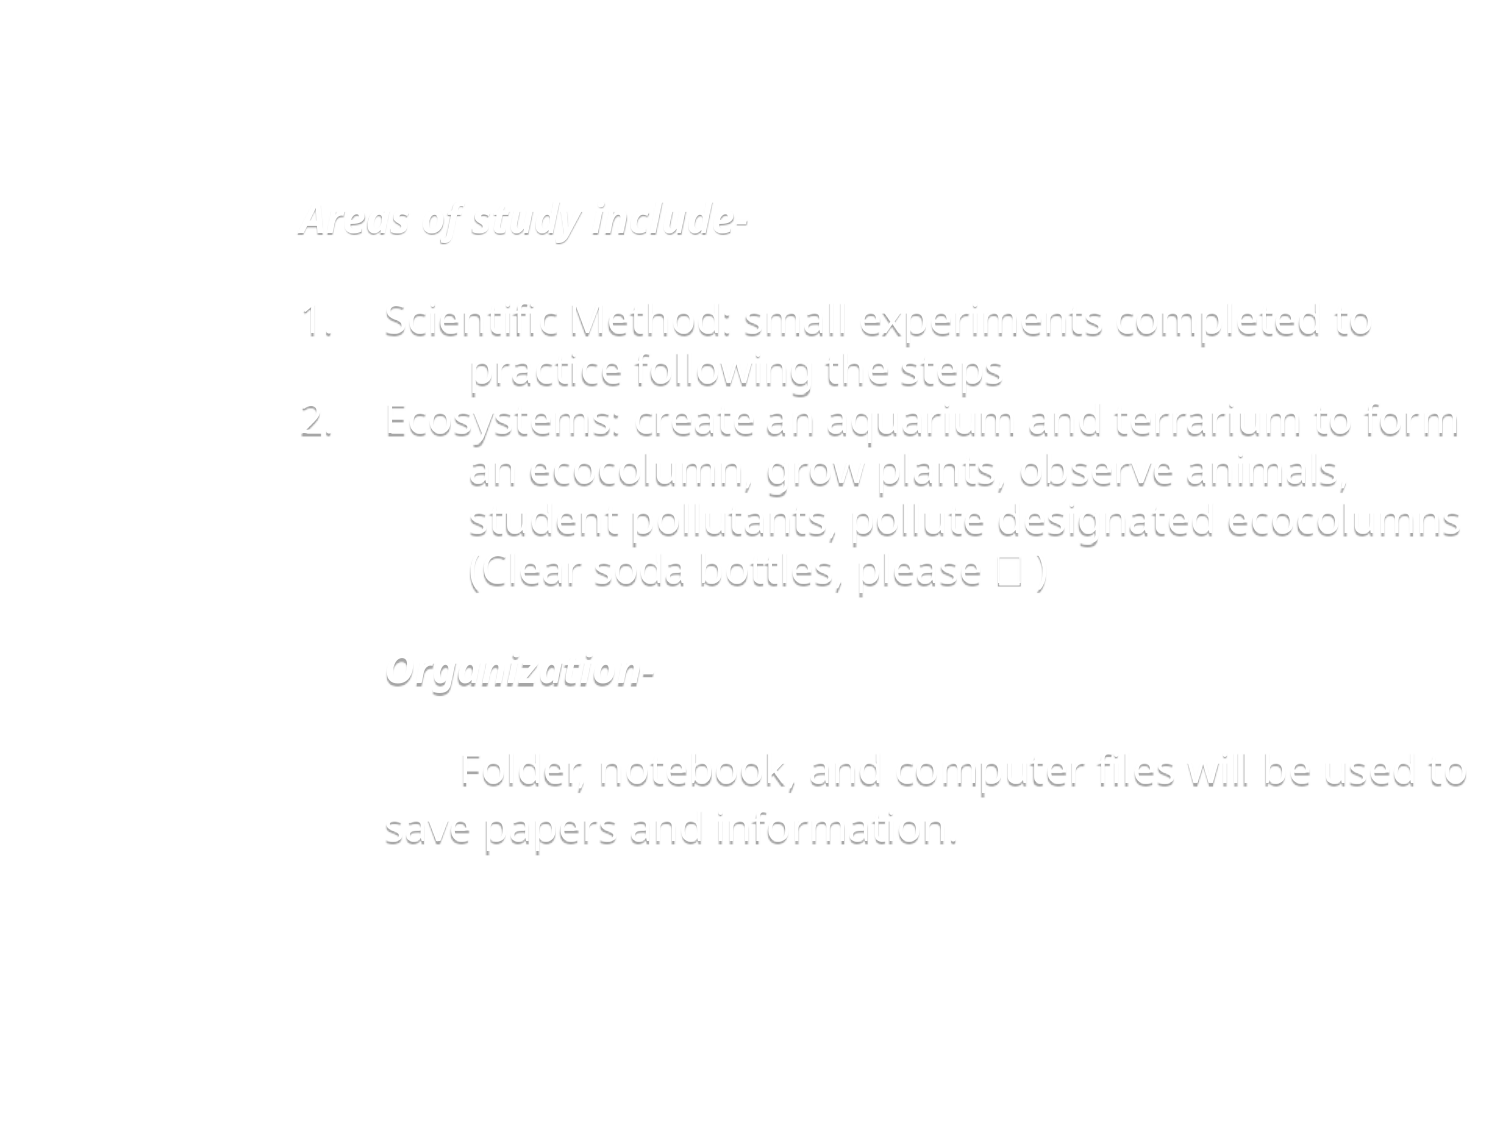

Time: Period 7
Areas of study include-
Scientific Method: small experiments completed to practice following the steps
Ecosystems: create an aquarium and terrarium to form an ecocolumn, grow plants, observe animals, student pollutants, pollute designated ecocolumns (Clear soda bottles, please  )
	Organization-
		Folder, notebook, and computer files will be used to save papers and information.